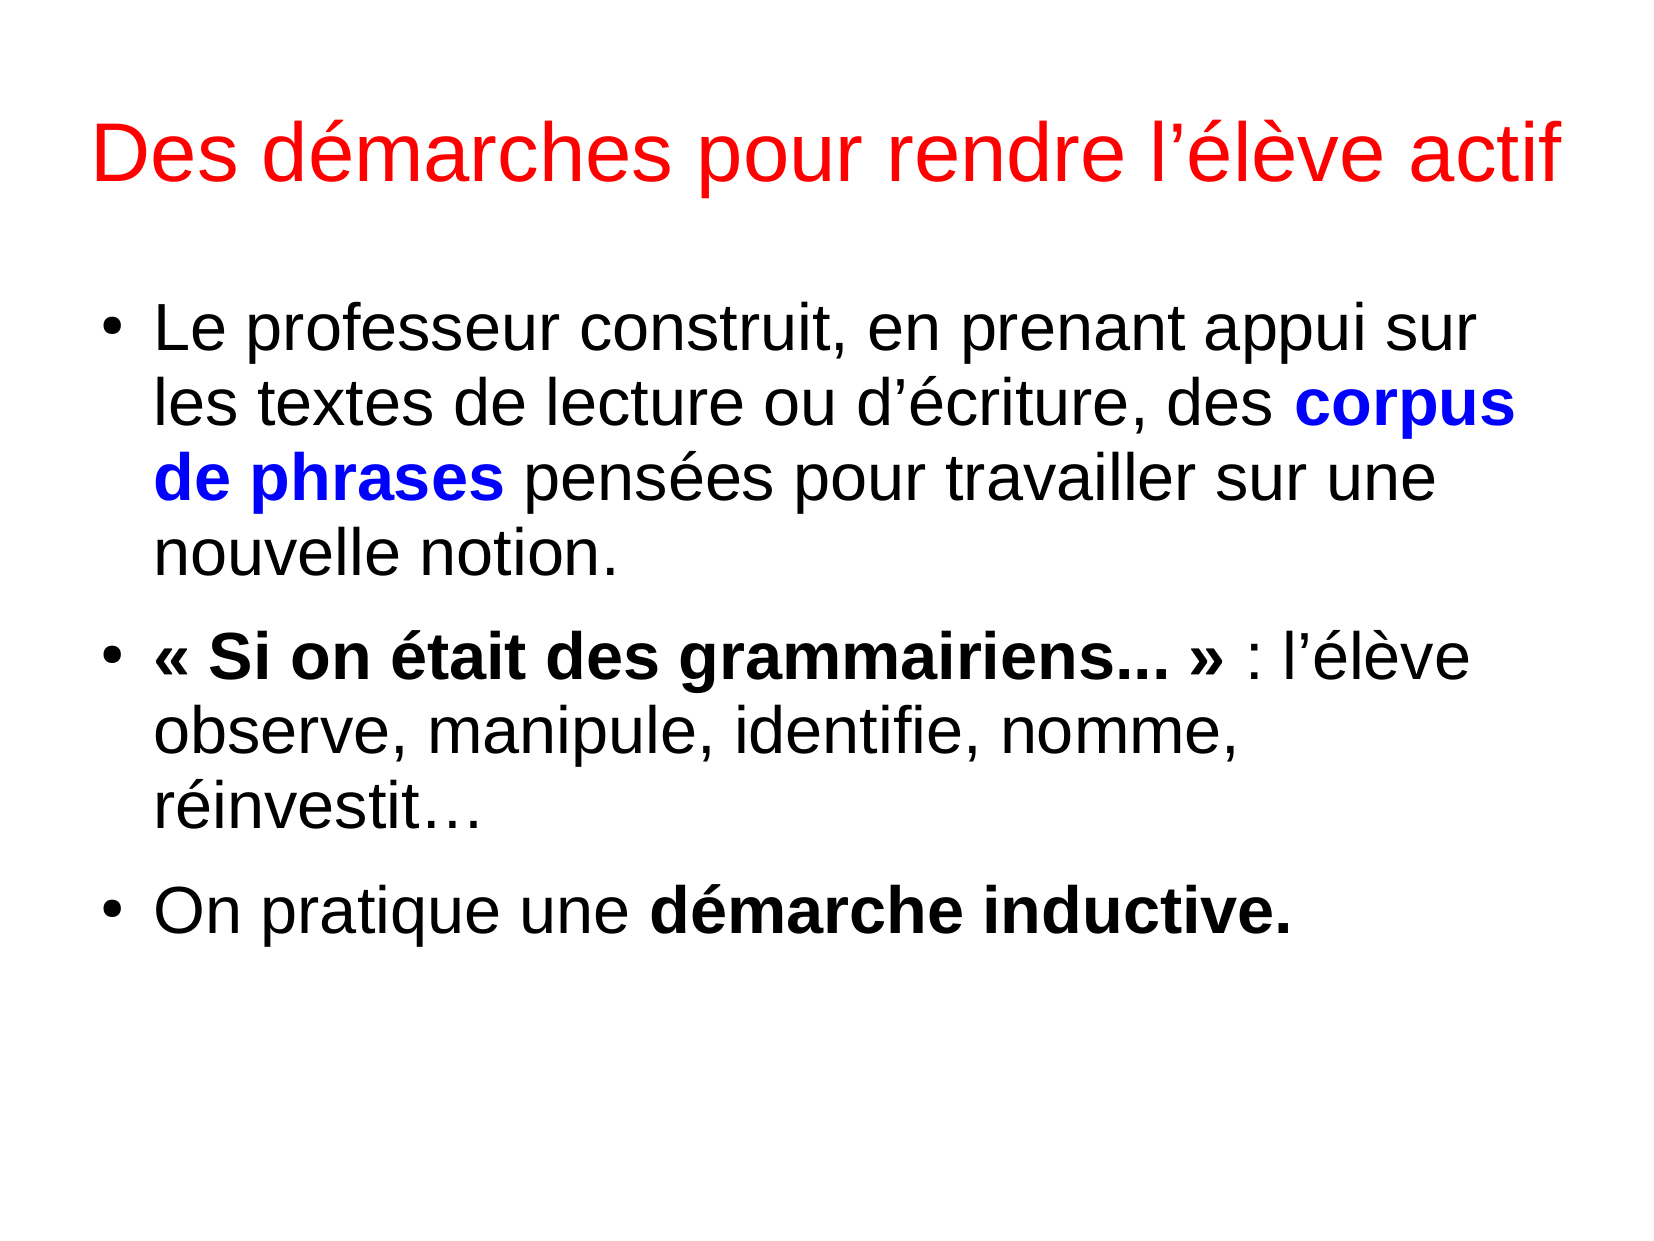

# Des démarches pour rendre l’élève actif
Le professeur construit, en prenant appui sur les textes de lecture ou d’écriture, des corpus de phrases pensées pour travailler sur une nouvelle notion.
« Si on était des grammairiens... » : l’élève observe, manipule, identifie, nomme, réinvestit…
On pratique une démarche inductive.